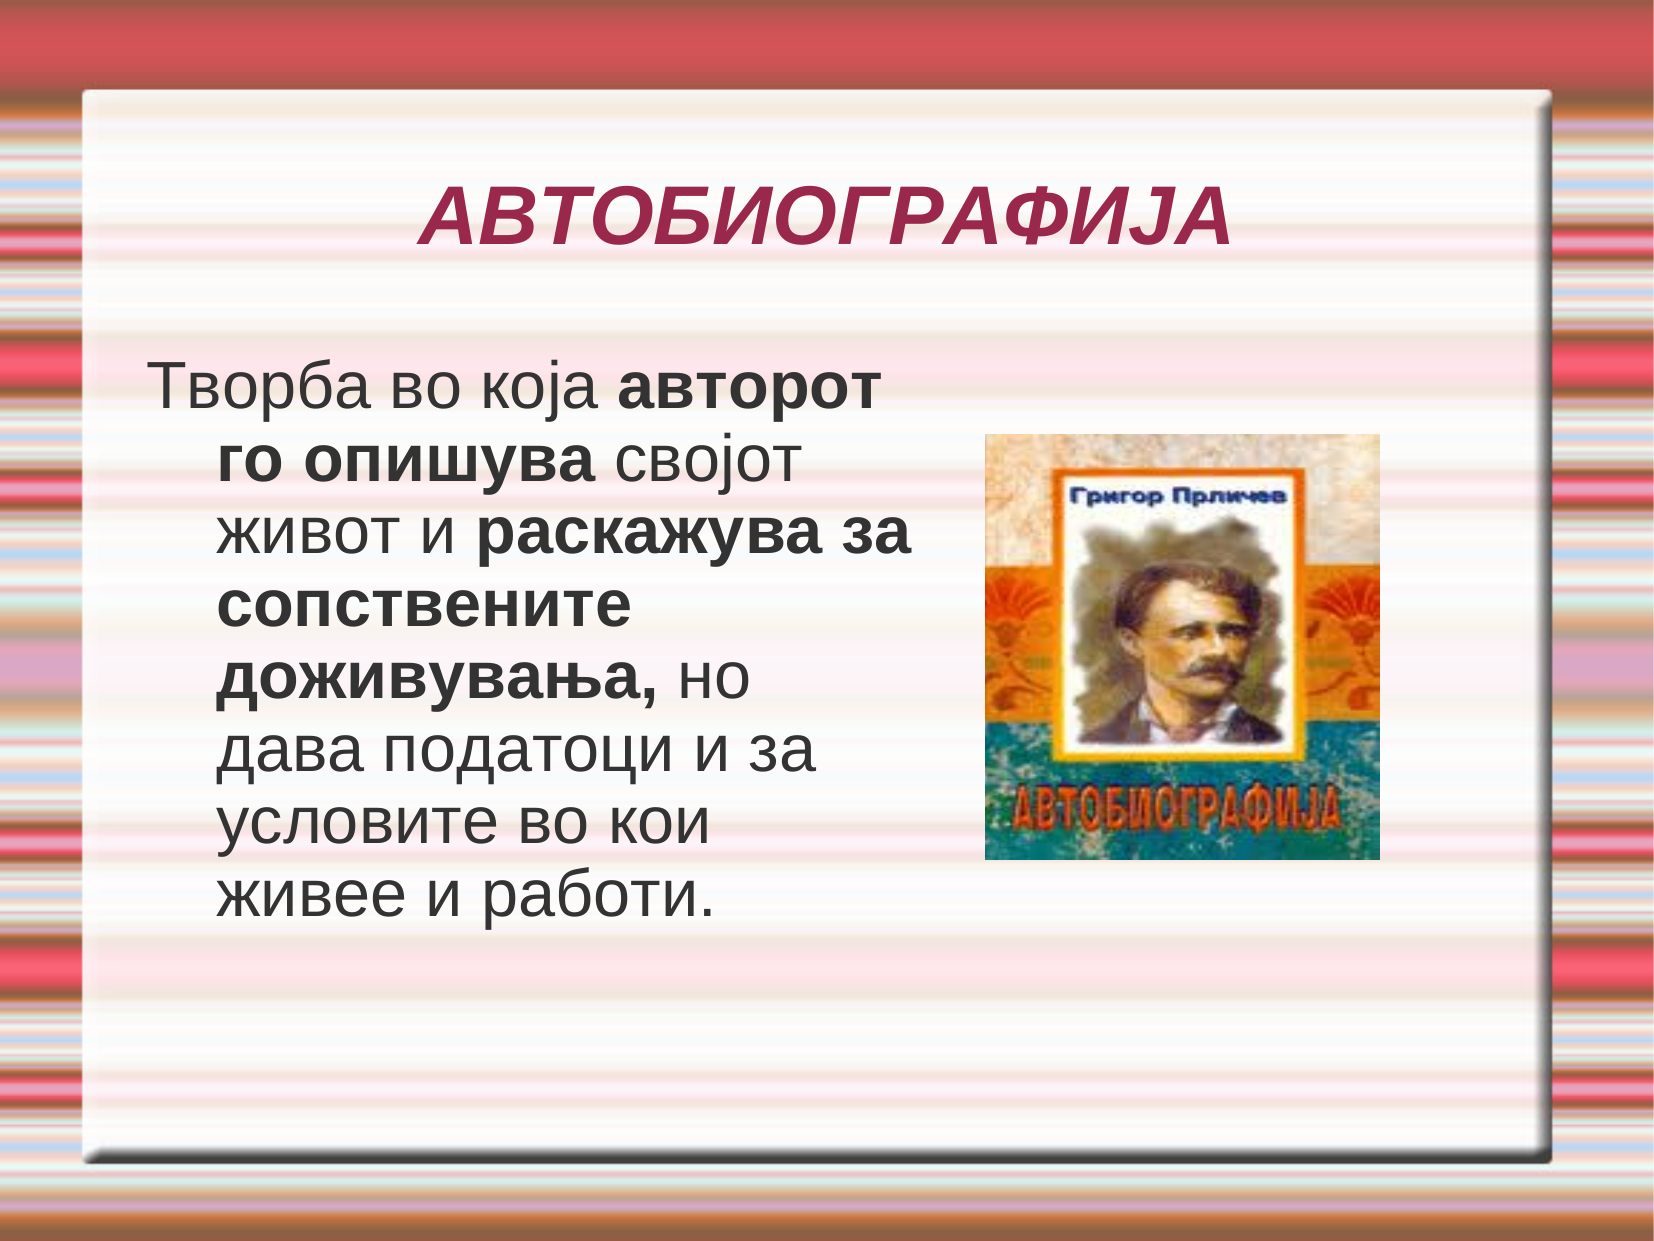

# АВТОБИОГРАФИЈА
Творба во која авторот го опишува својот живот и раскажува за сопствените доживувања, но дава податоци и за условите во кои живее и работи.